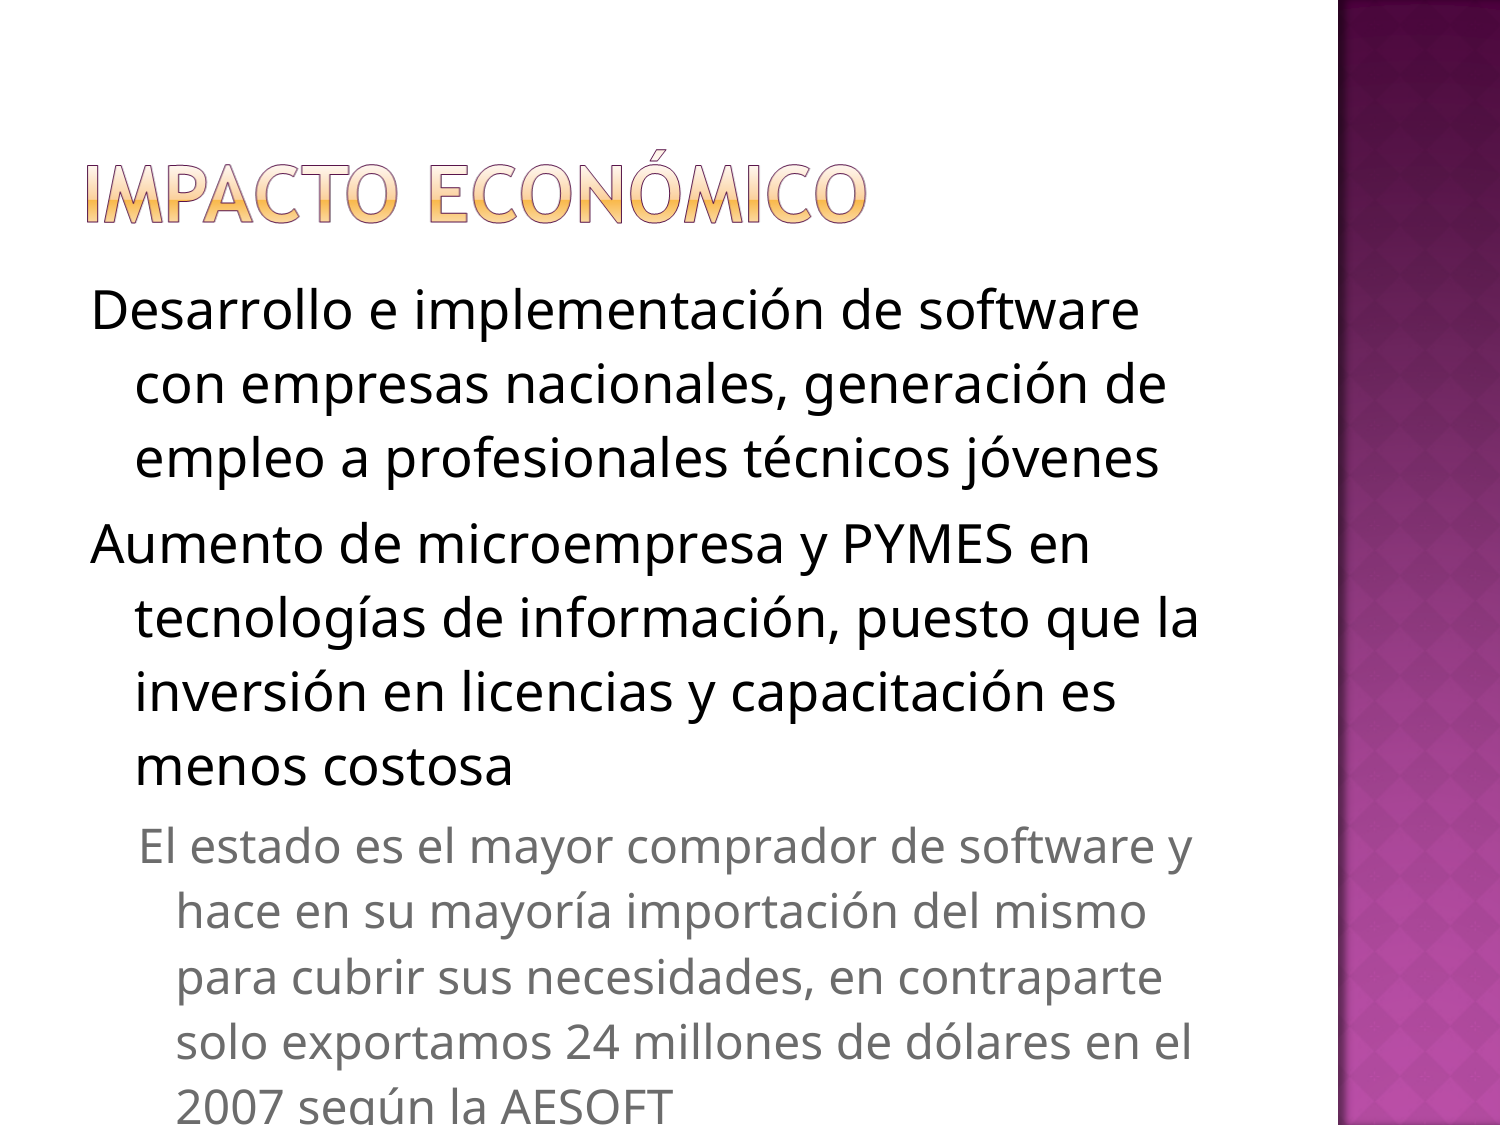

# Desarrollo e implementación de software con empresas nacionales, generación de empleo a profesionales técnicos jóvenes
Aumento de microempresa y PYMES en tecnologías de información, puesto que la inversión en licencias y capacitación es menos costosa
El estado es el mayor comprador de software y hace en su mayoría importación del mismo para cubrir sus necesidades, en contraparte solo exportamos 24 millones de dólares en el 2007 según la AESOFT